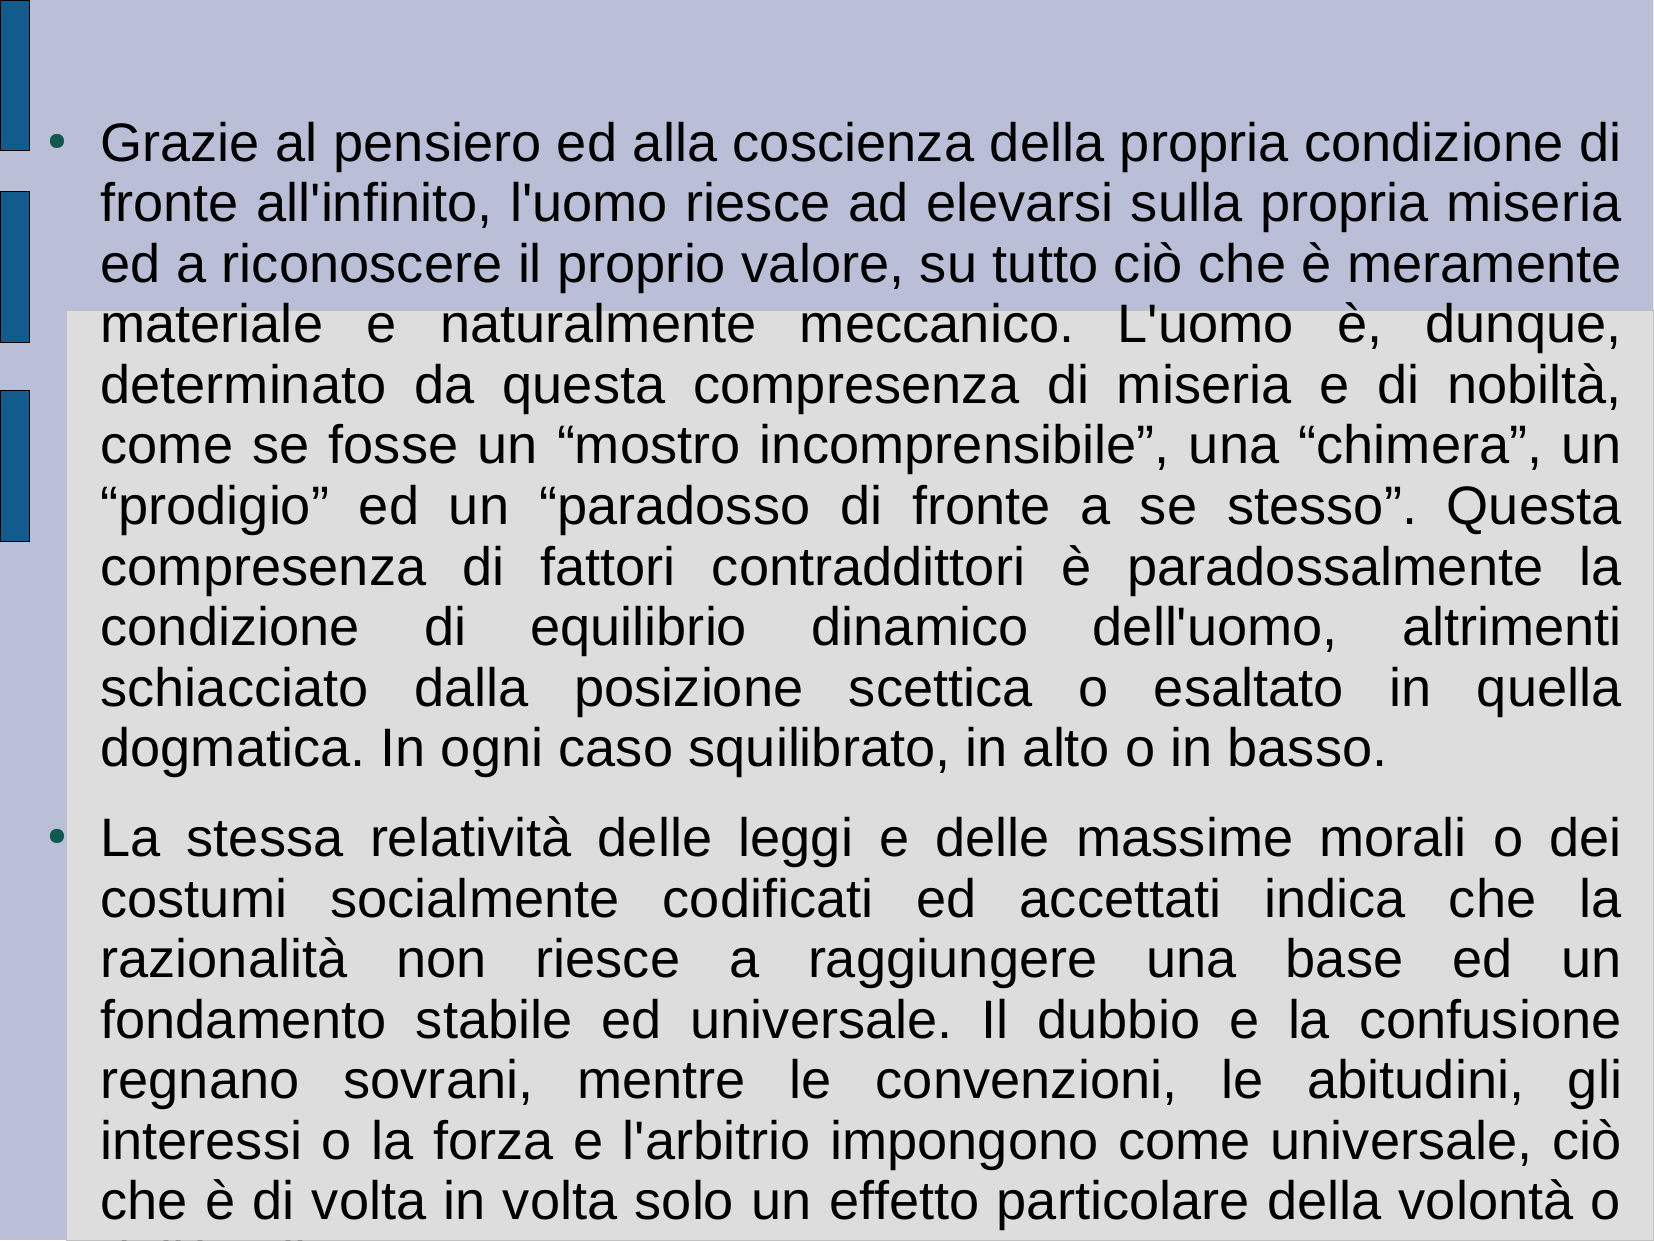

#
Grazie al pensiero ed alla coscienza della propria condizione di fronte all'infinito, l'uomo riesce ad elevarsi sulla propria miseria ed a riconoscere il proprio valore, su tutto ciò che è meramente materiale e naturalmente meccanico. L'uomo è, dunque, determinato da questa compresenza di miseria e di nobiltà, come se fosse un “mostro incomprensibile”, una “chimera”, un “prodigio” ed un “paradosso di fronte a se stesso”. Questa compresenza di fattori contraddittori è paradossalmente la condizione di equilibrio dinamico dell'uomo, altrimenti schiacciato dalla posizione scettica o esaltato in quella dogmatica. In ogni caso squilibrato, in alto o in basso.
La stessa relatività delle leggi e delle massime morali o dei costumi socialmente codificati ed accettati indica che la razionalità non riesce a raggiungere una base ed un fondamento stabile ed universale. Il dubbio e la confusione regnano sovrani, mentre le convenzioni, le abitudini, gli interessi o la forza e l'arbitrio impongono come universale, ciò che è di volta in volta solo un effetto particolare della volontà o dell'intelletto.